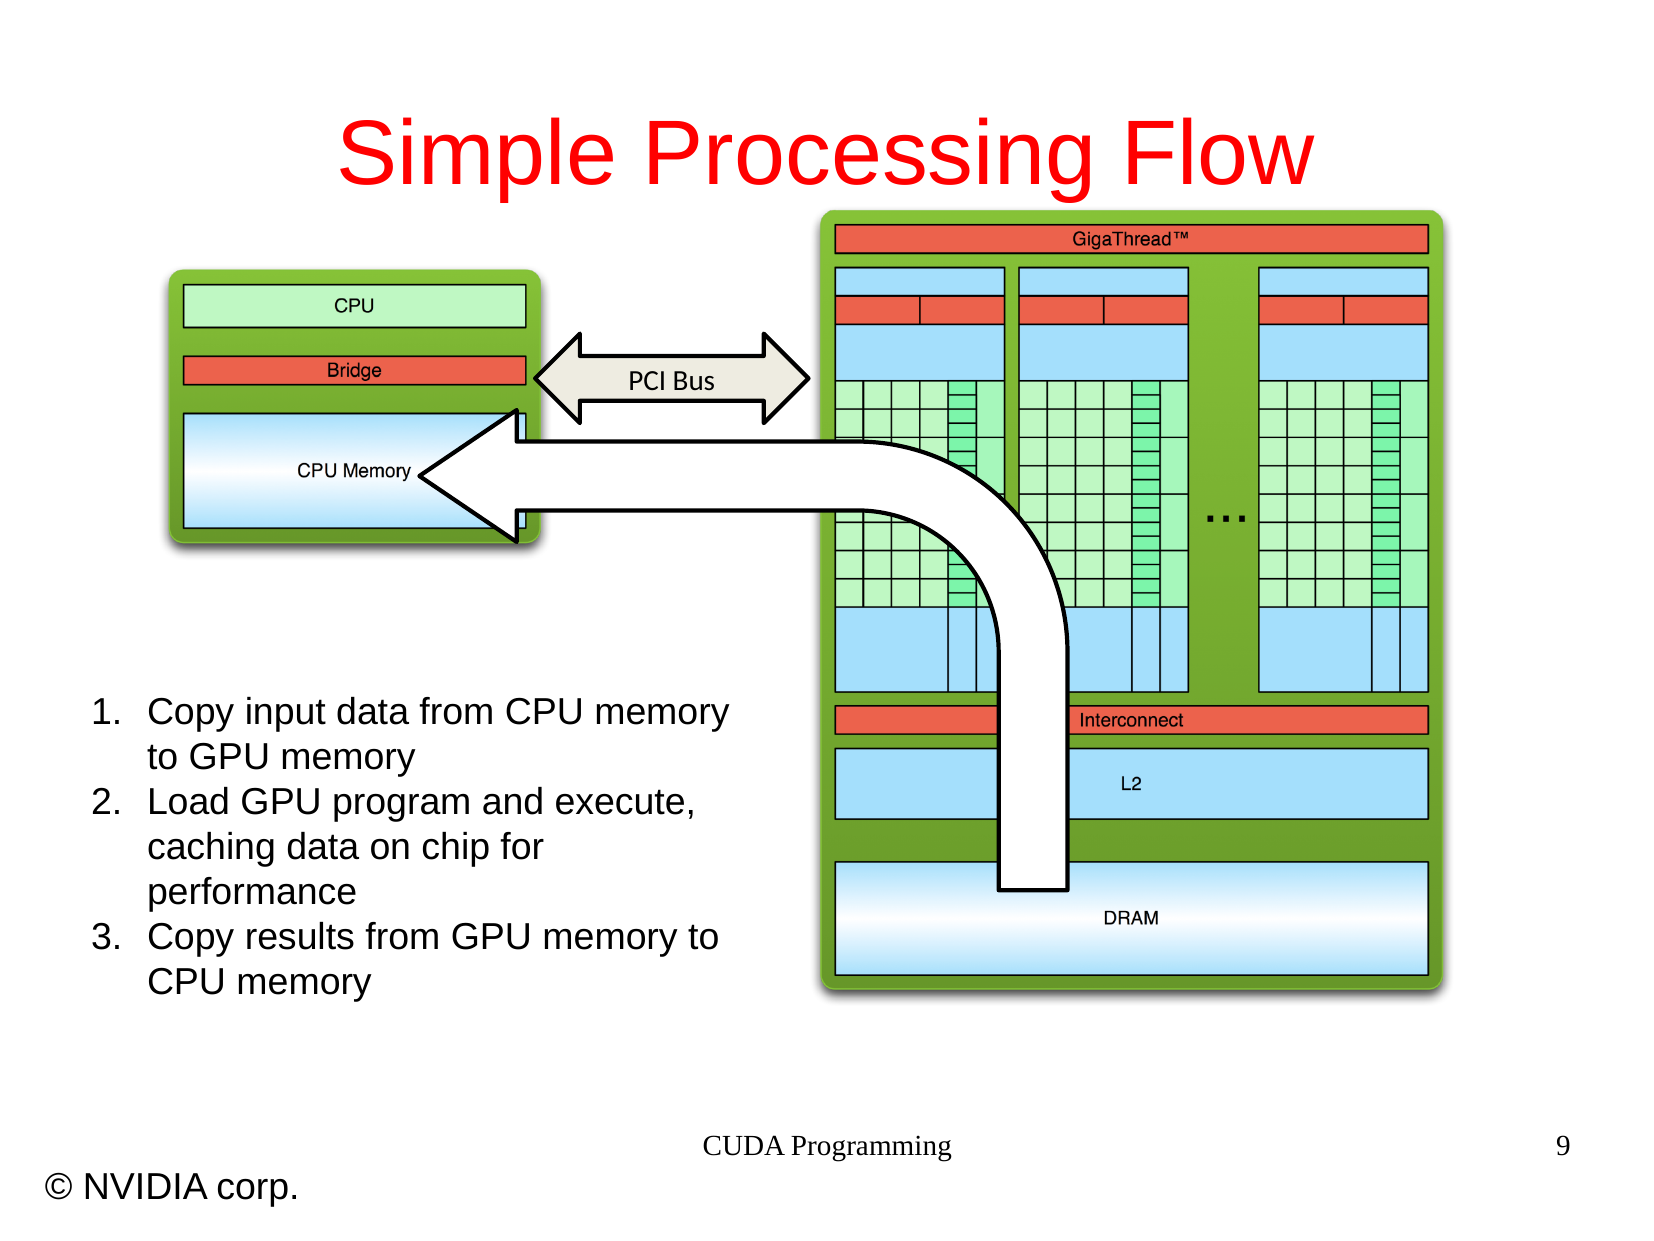

# Simple Processing Flow
PCI Bus
Copy input data from CPU memory to GPU memory
Load GPU program and execute,
caching data on chip for performance
Copy results from GPU memory to CPU memory
CUDA Programming
9
© NVIDIA corp.